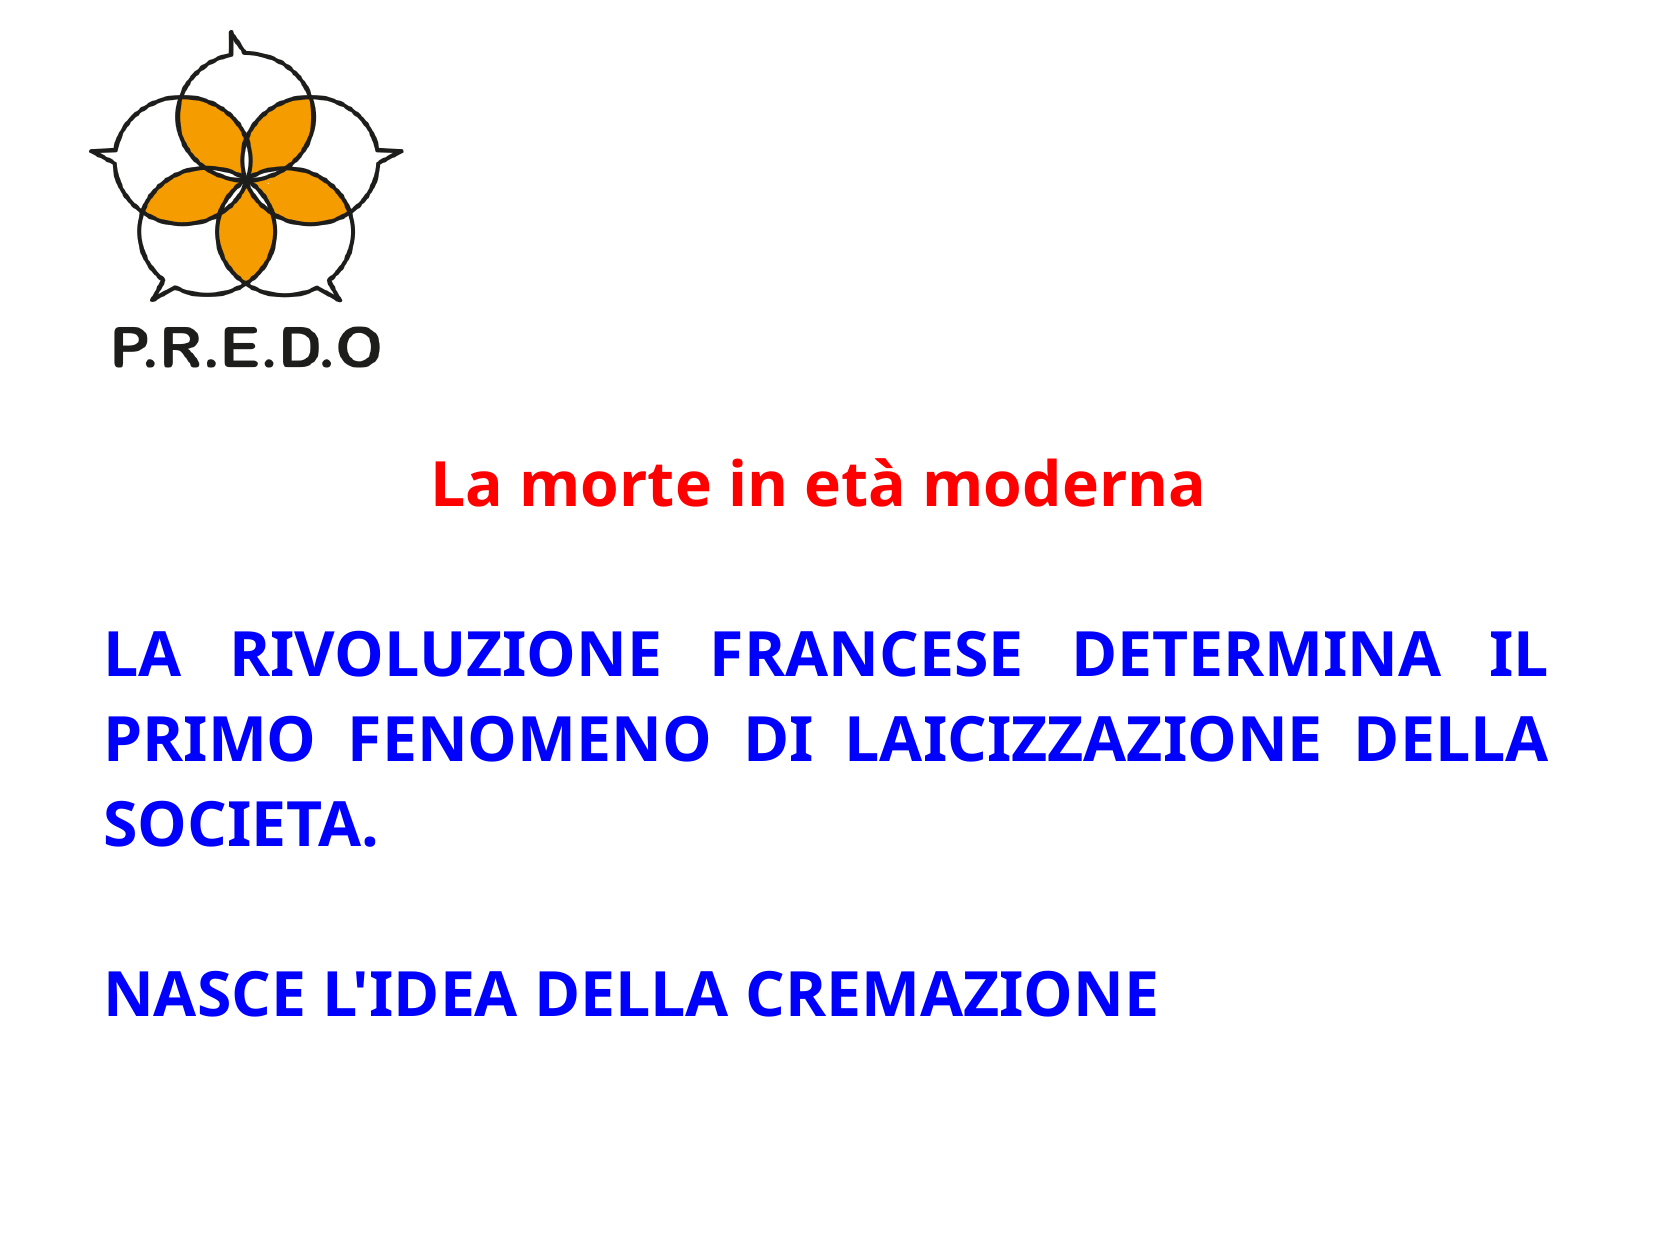

La morte in età moderna
LA RIVOLUZIONE FRANCESE DETERMINA IL PRIMO FENOMENO DI LAICIZZAZIONE DELLA SOCIETA.
NASCE L'IDEA DELLA CREMAZIONE